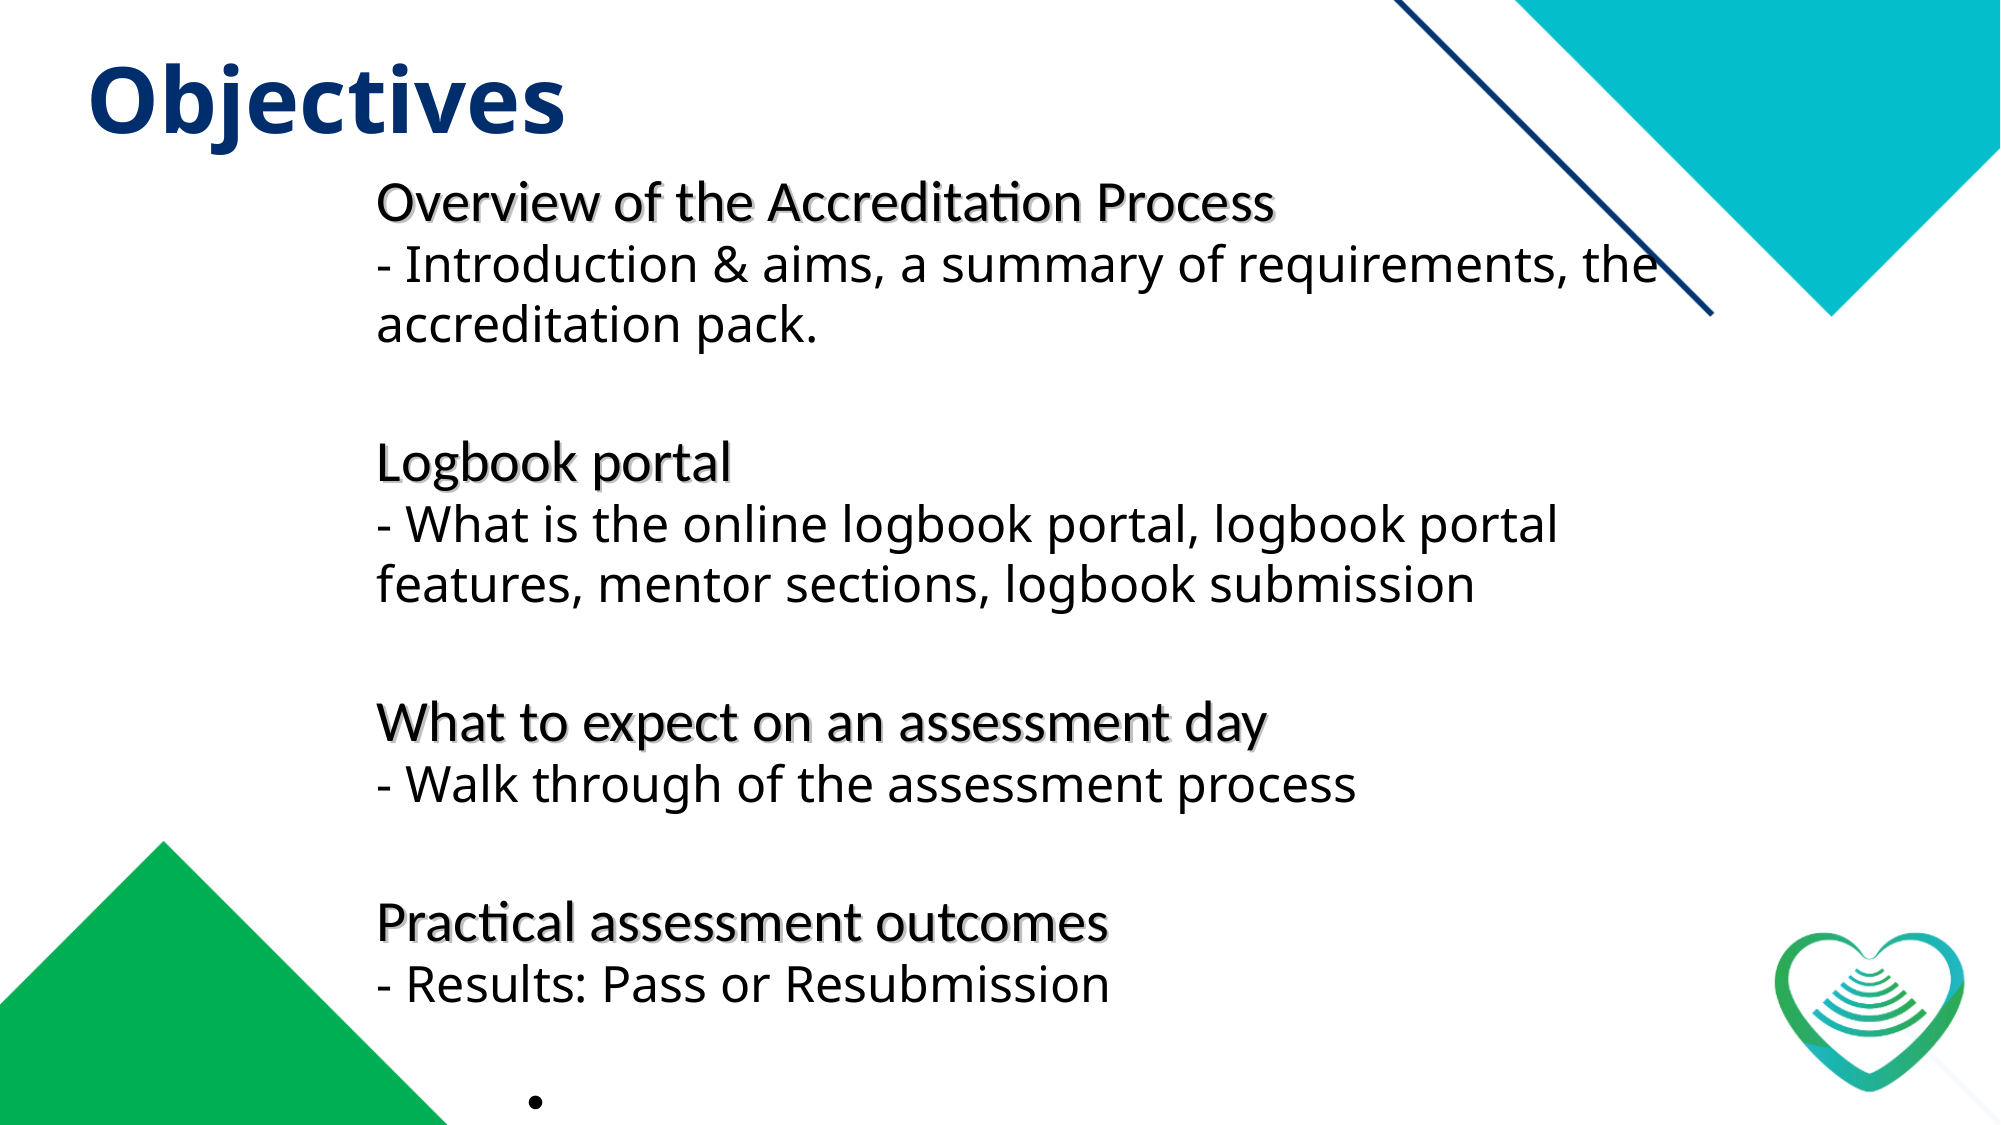

# Objectives
Overview of the Accreditation Process
- Introduction & aims, a summary of requirements, the accreditation pack.
Logbook portal
- What is the online logbook portal, logbook portal features, mentor sections, logbook submission
What to expect on an assessment day
- Walk through of the assessment process
Practical assessment outcomes
- Results: Pass or Resubmission